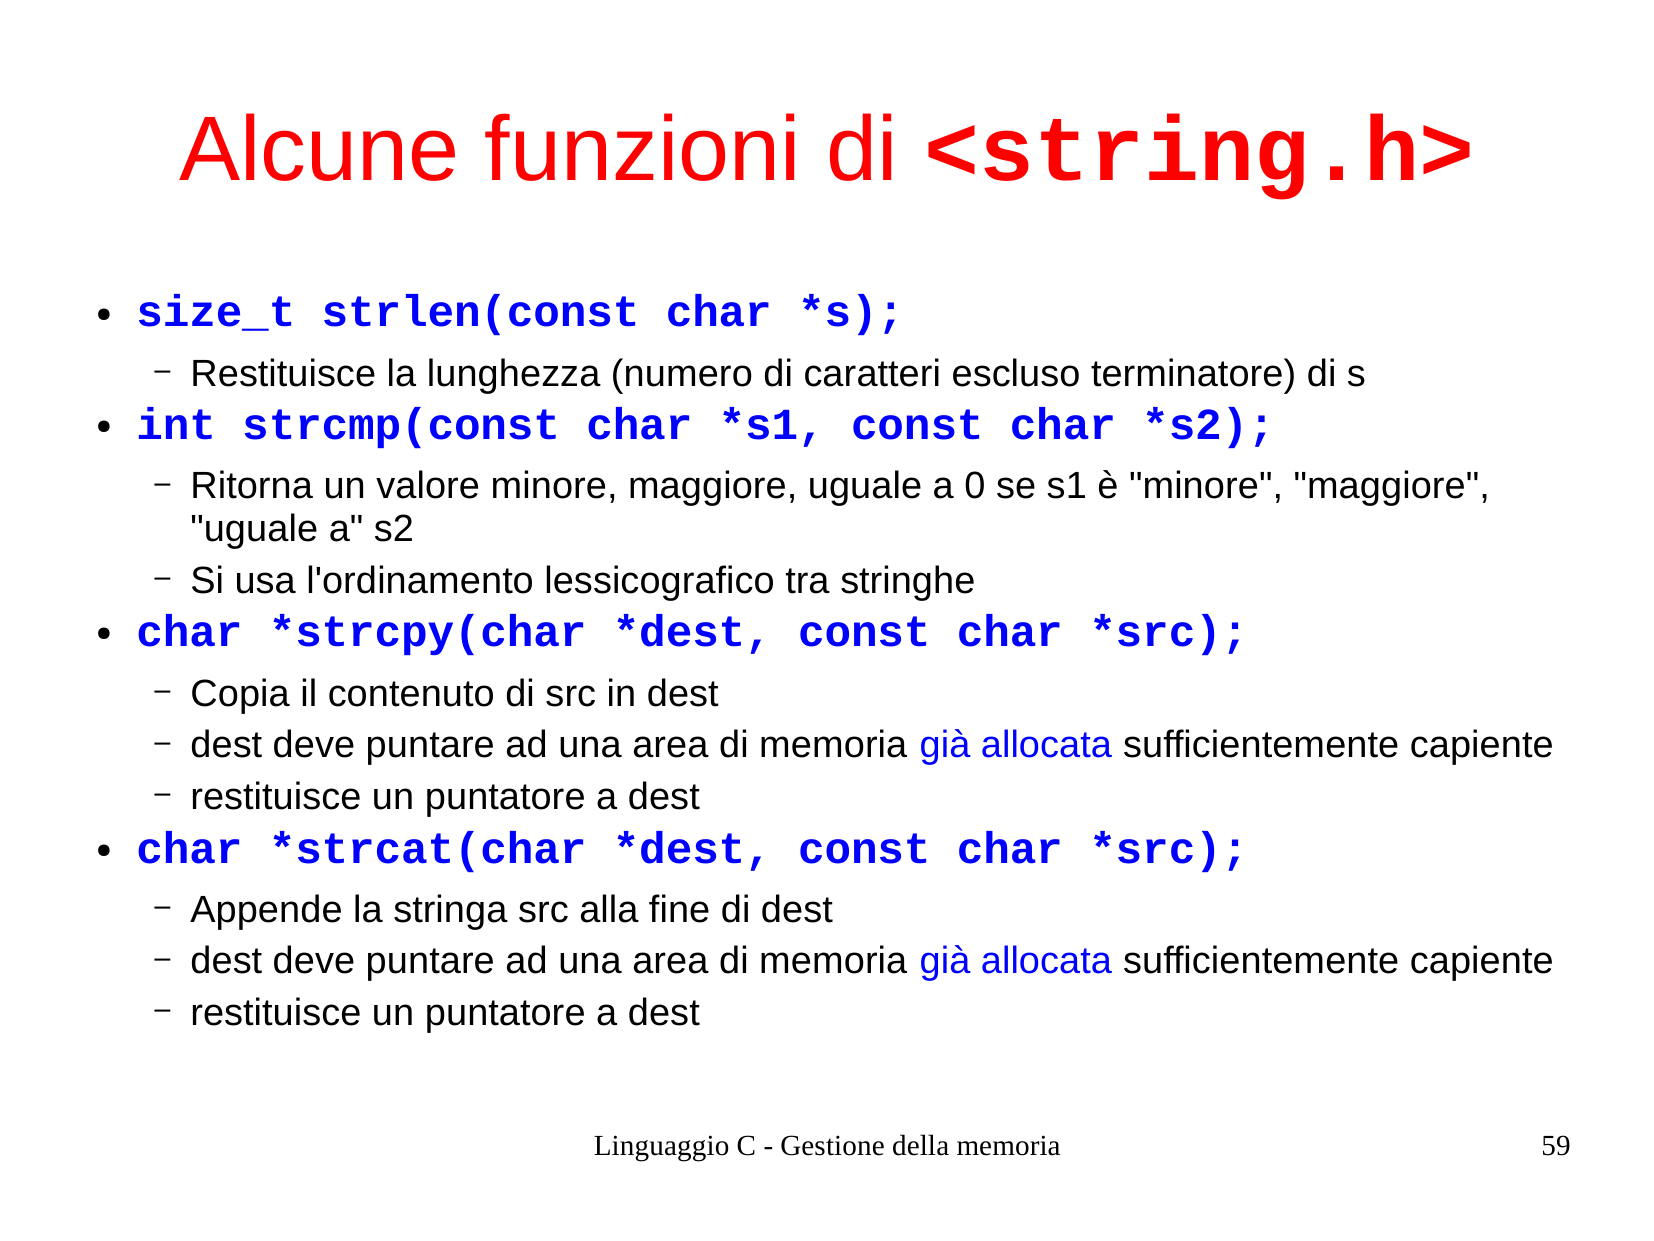

# Alcune funzioni di <string.h>
size_t strlen(const char *s);
Restituisce la lunghezza (numero di caratteri escluso terminatore) di s
int strcmp(const char *s1, const char *s2);
Ritorna un valore minore, maggiore, uguale a 0 se s1 è "minore", "maggiore", "uguale a" s2
Si usa l'ordinamento lessicografico tra stringhe
char *strcpy(char *dest, const char *src);
Copia il contenuto di src in dest
dest deve puntare ad una area di memoria già allocata sufficientemente capiente
restituisce un puntatore a dest
char *strcat(char *dest, const char *src);
Appende la stringa src alla fine di dest
dest deve puntare ad una area di memoria già allocata sufficientemente capiente
restituisce un puntatore a dest
Linguaggio C - Gestione della memoria
59